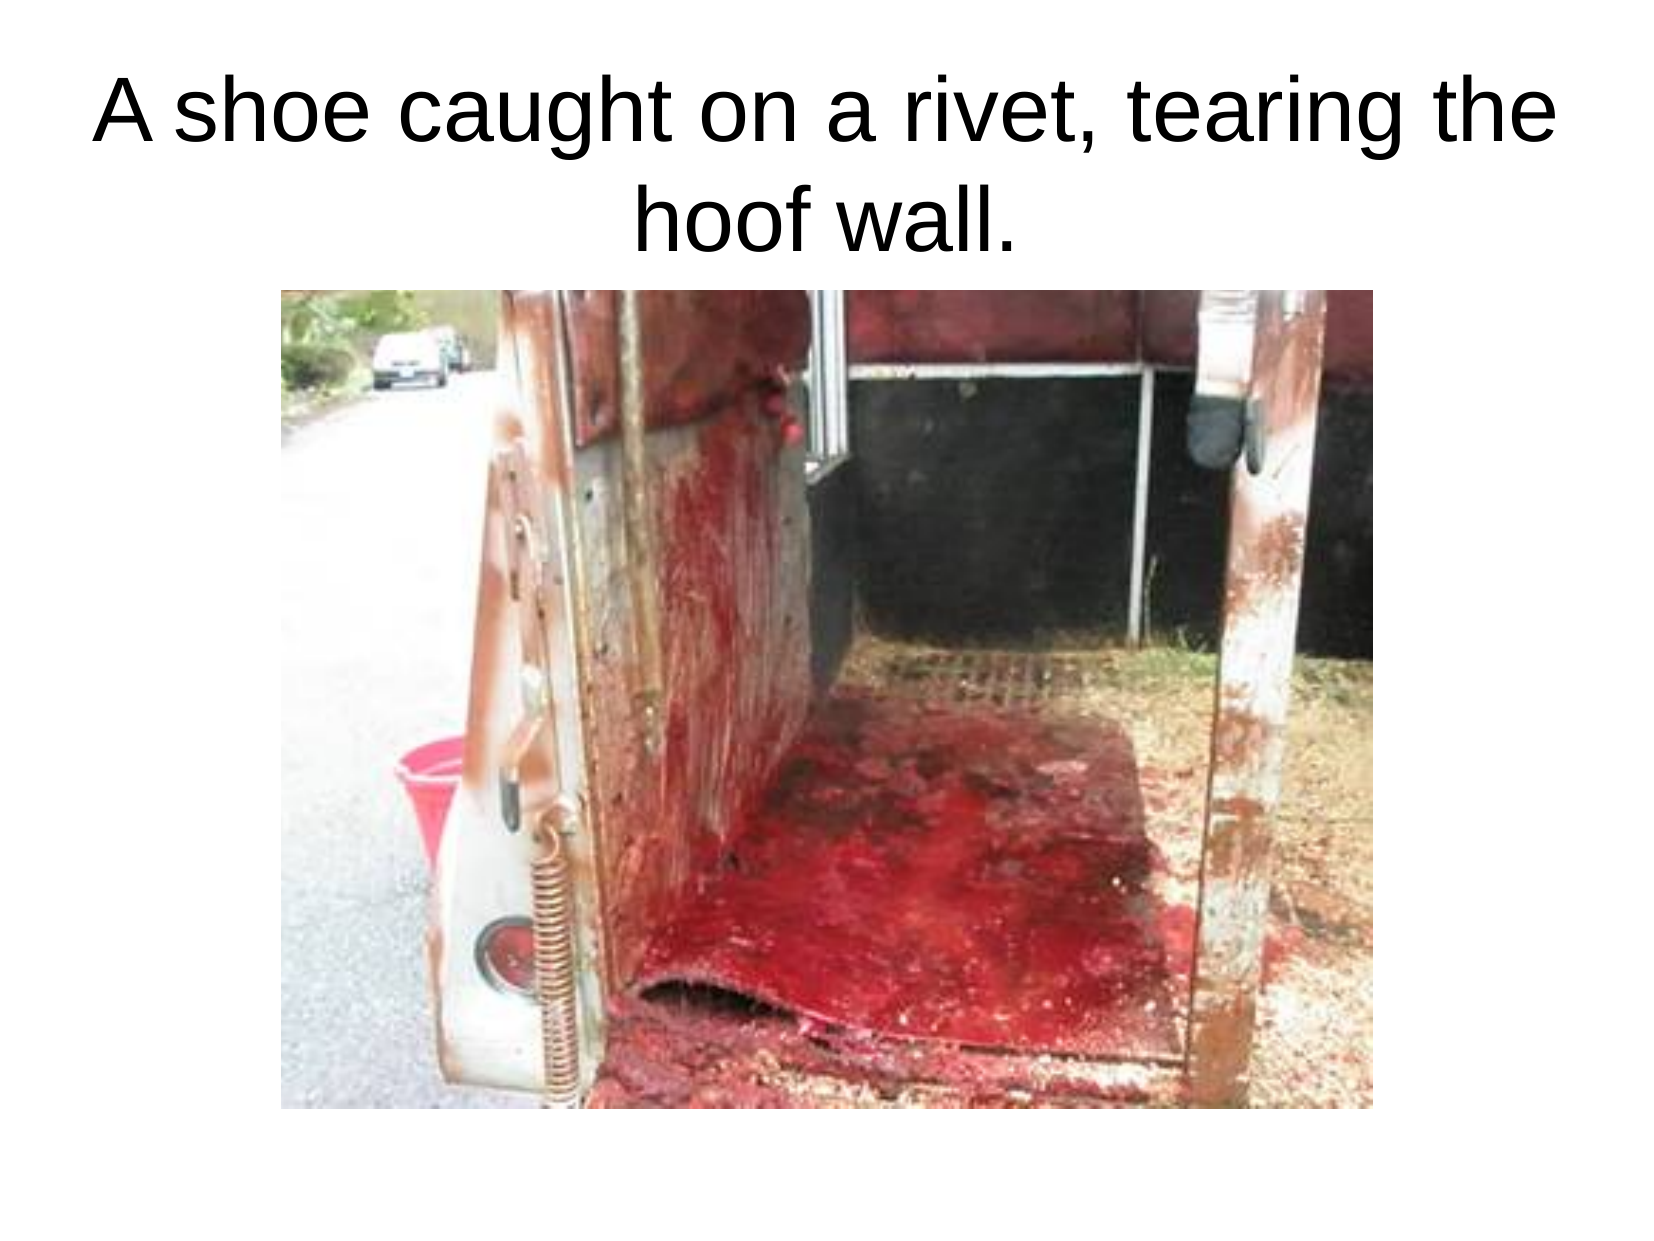

# A shoe caught on a rivet, tearing the hoof wall.